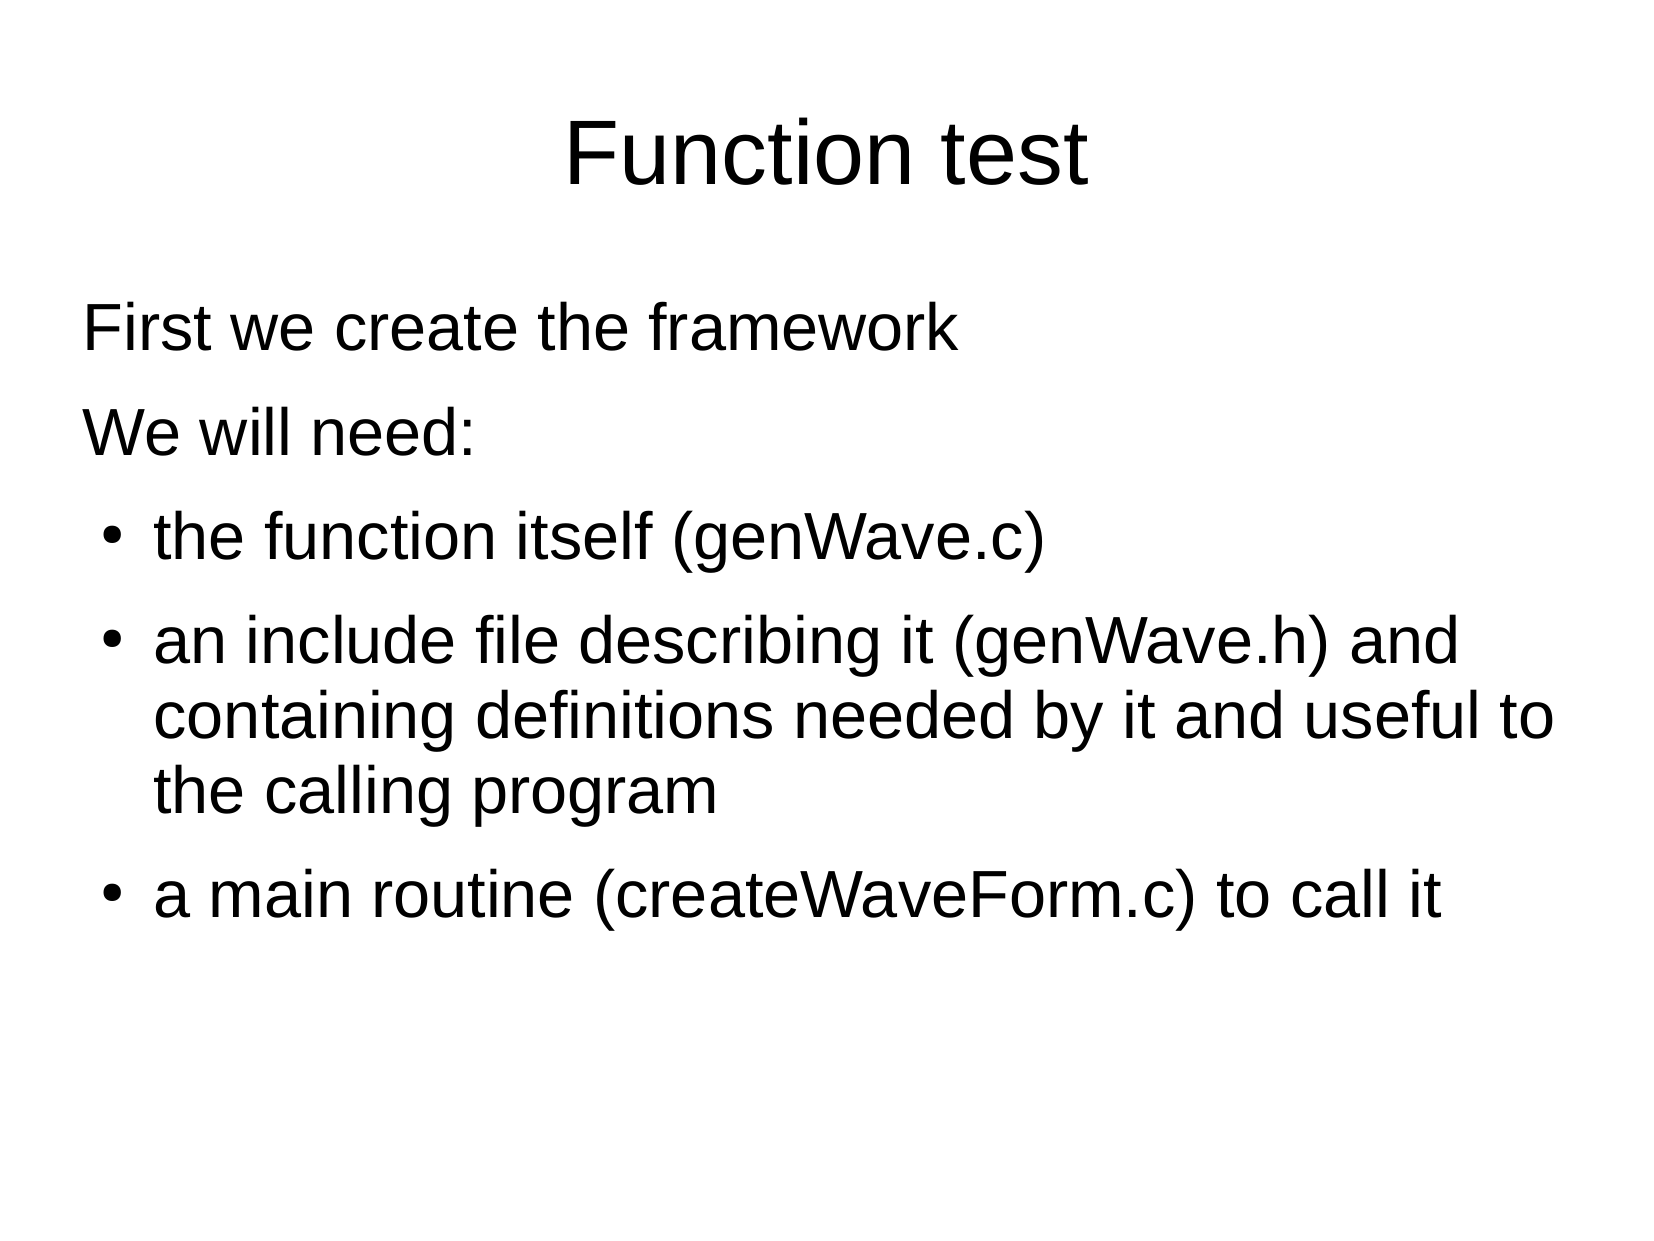

# Function test
First we create the framework
We will need:
the function itself (genWave.c)
an include file describing it (genWave.h) and containing definitions needed by it and useful to the calling program
a main routine (createWaveForm.c) to call it